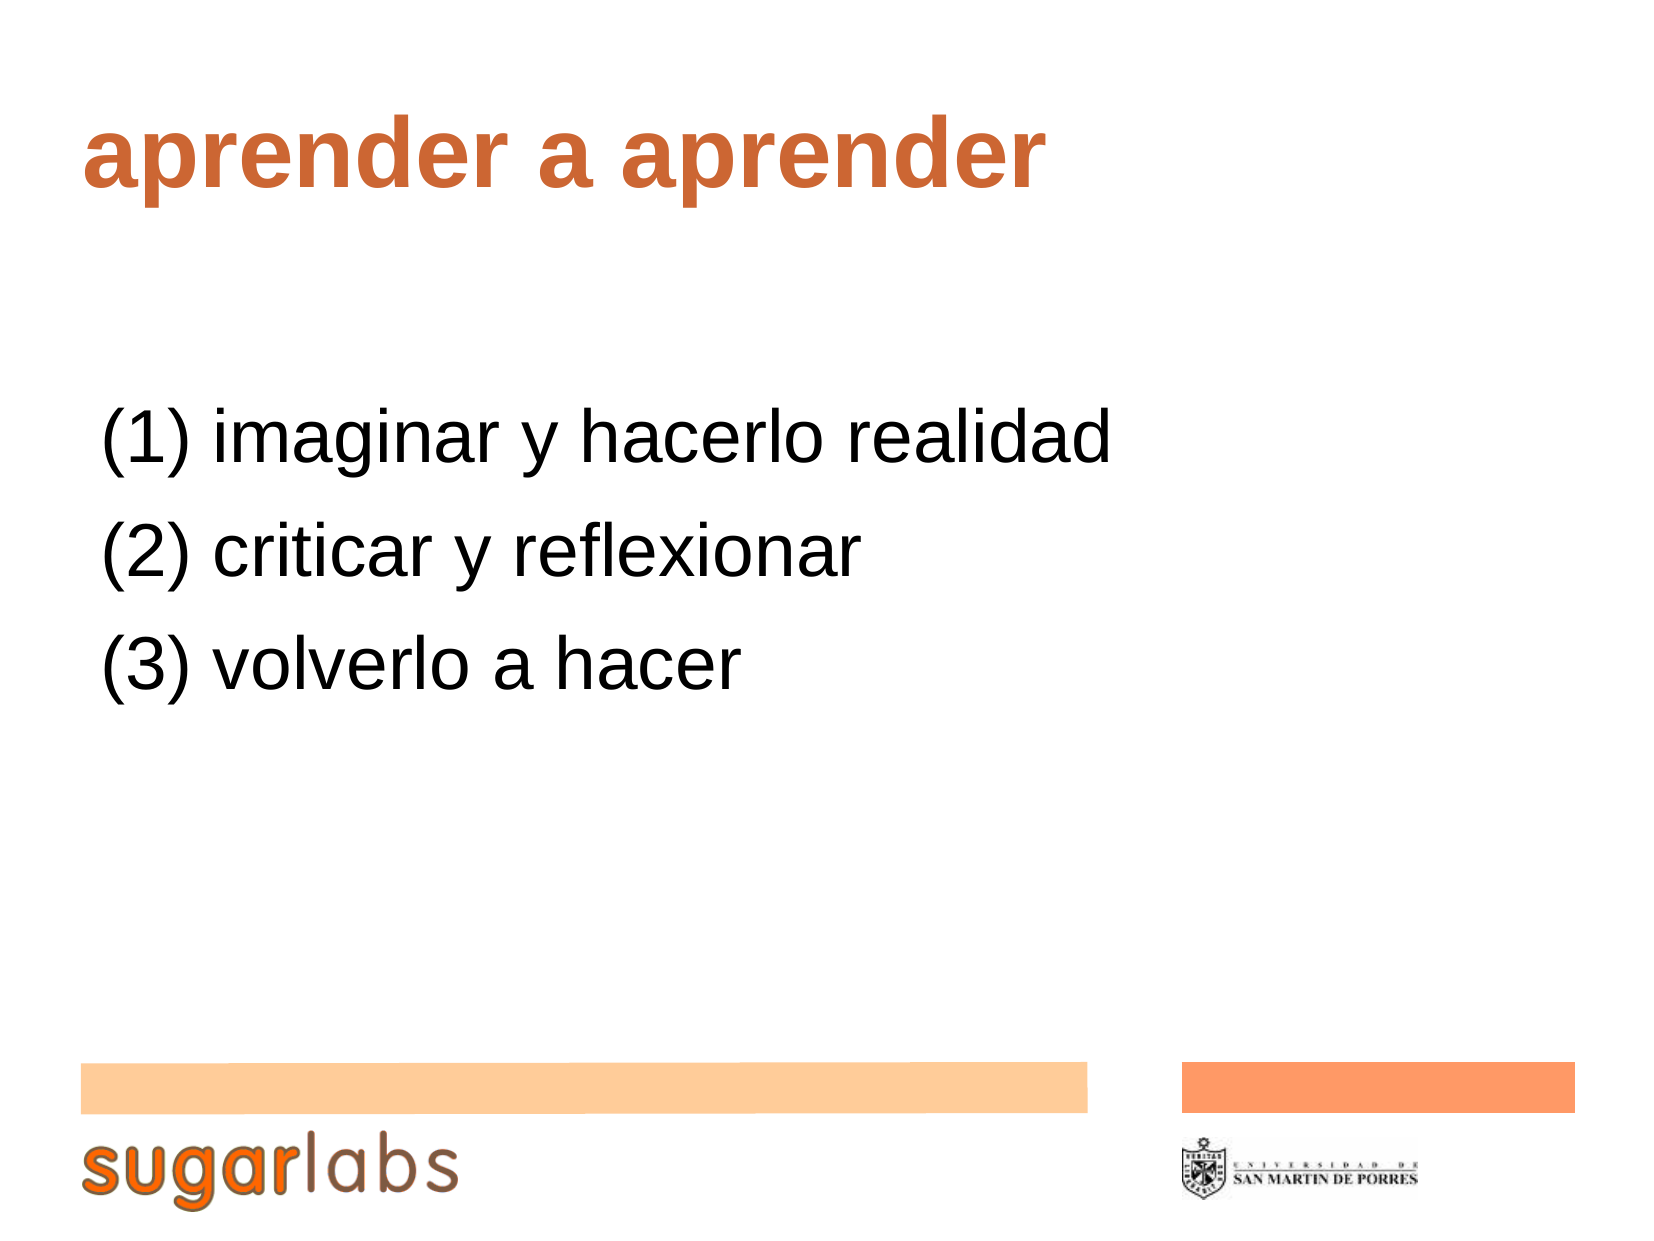

# aprender a aprender
(1) imaginar y hacerlo realidad
(2) criticar y reflexionar
(3) volverlo a hacer